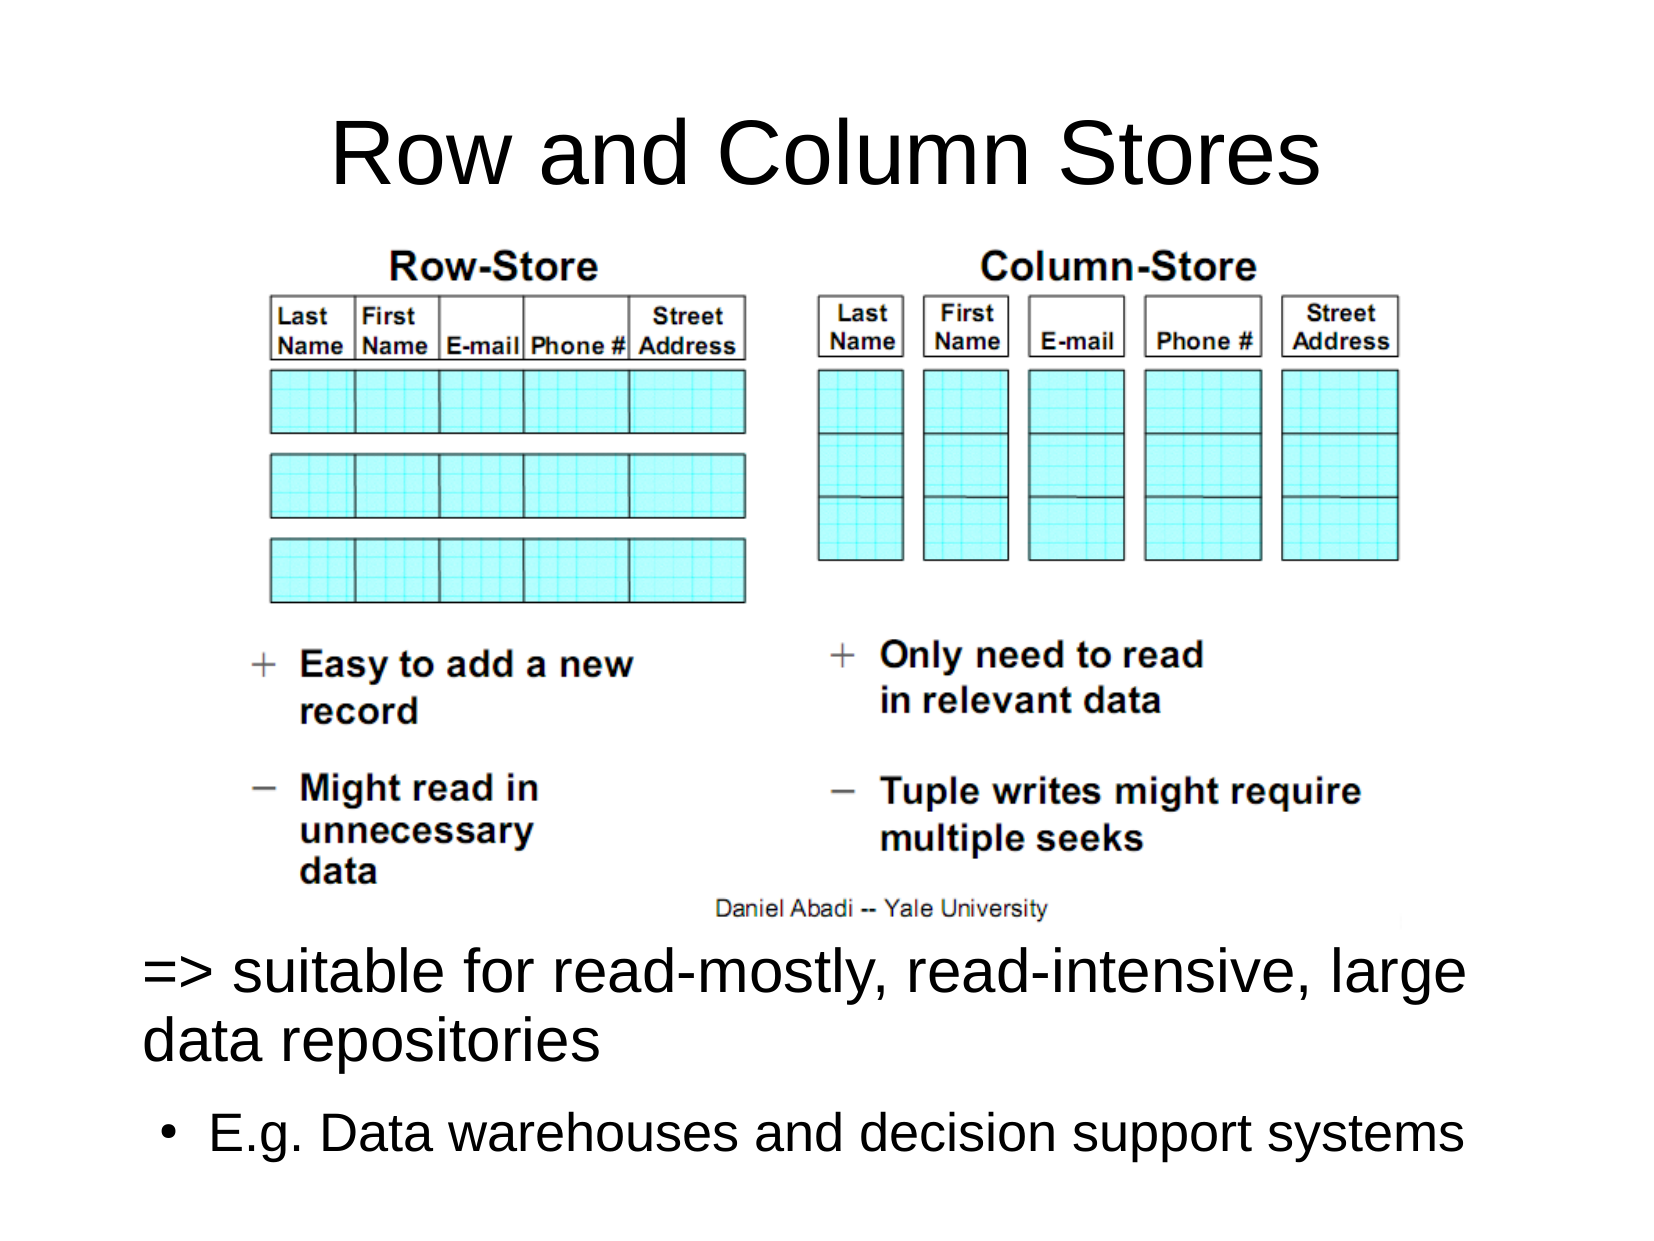

# Row and Column Stores
=> suitable for read-mostly, read-intensive, large data repositories
E.g. Data warehouses and decision support systems